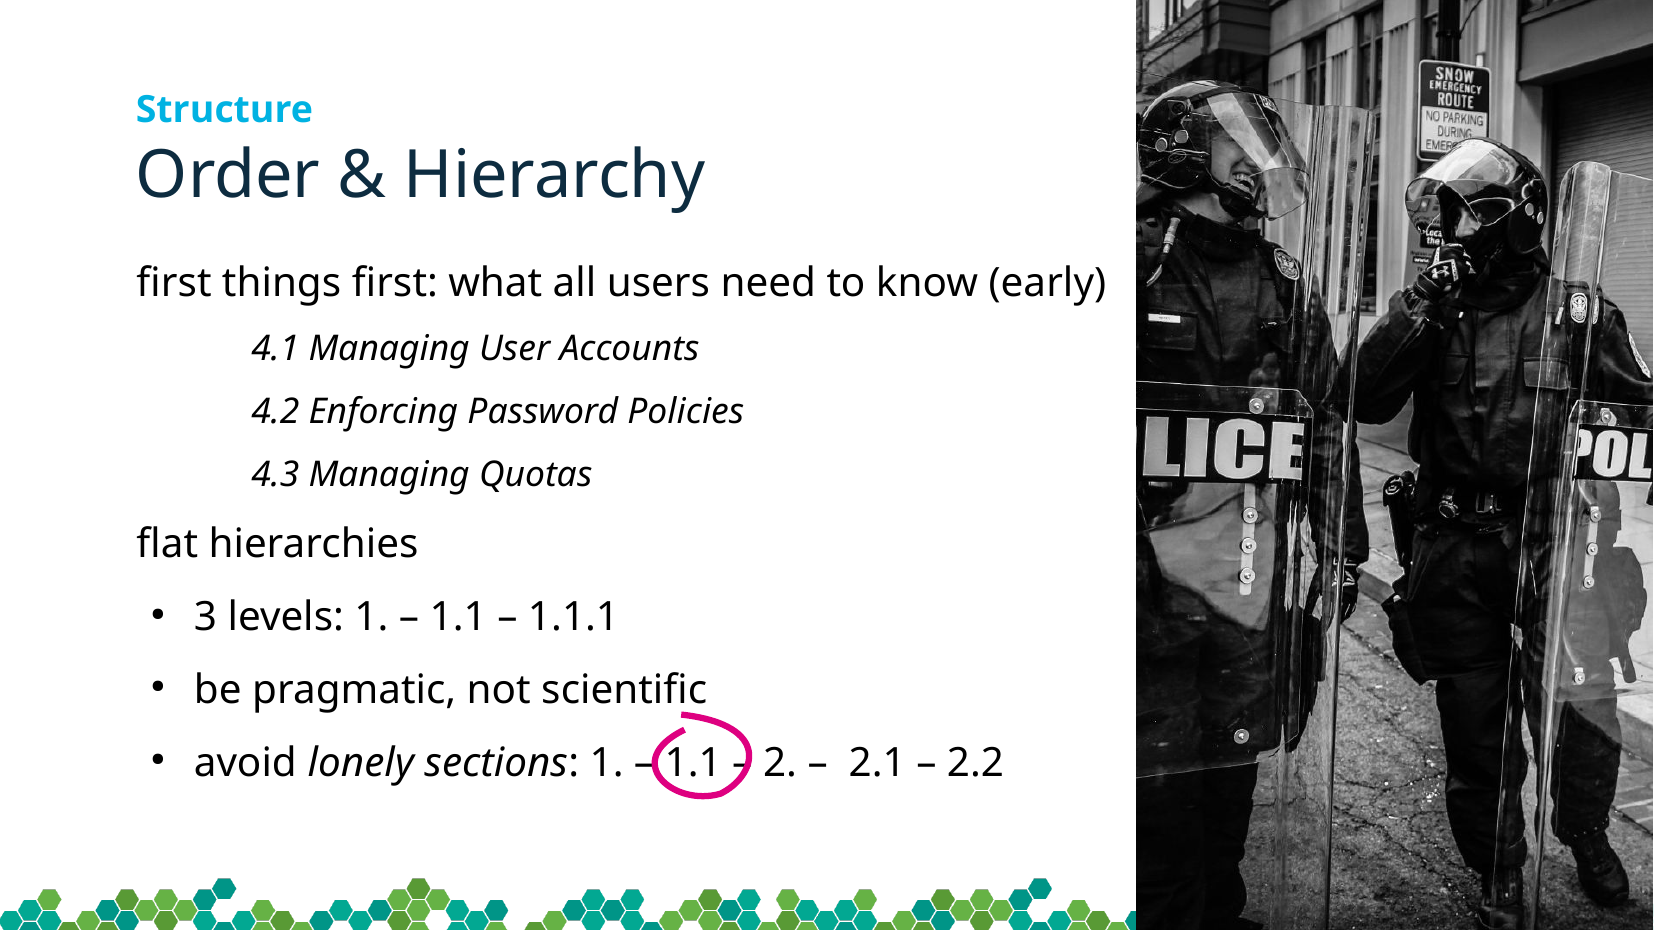

# Structure Order & Hierarchy
first things first: what all users need to know (early)
4.1 Managing User Accounts
4.2 Enforcing Password Policies
4.3 Managing Quotas
flat hierarchies
3 levels: 1. – 1.1 – 1.1.1
be pragmatic, not scientific
avoid lonely sections: 1. – 1.1 – 2. – 2.1 – 2.2